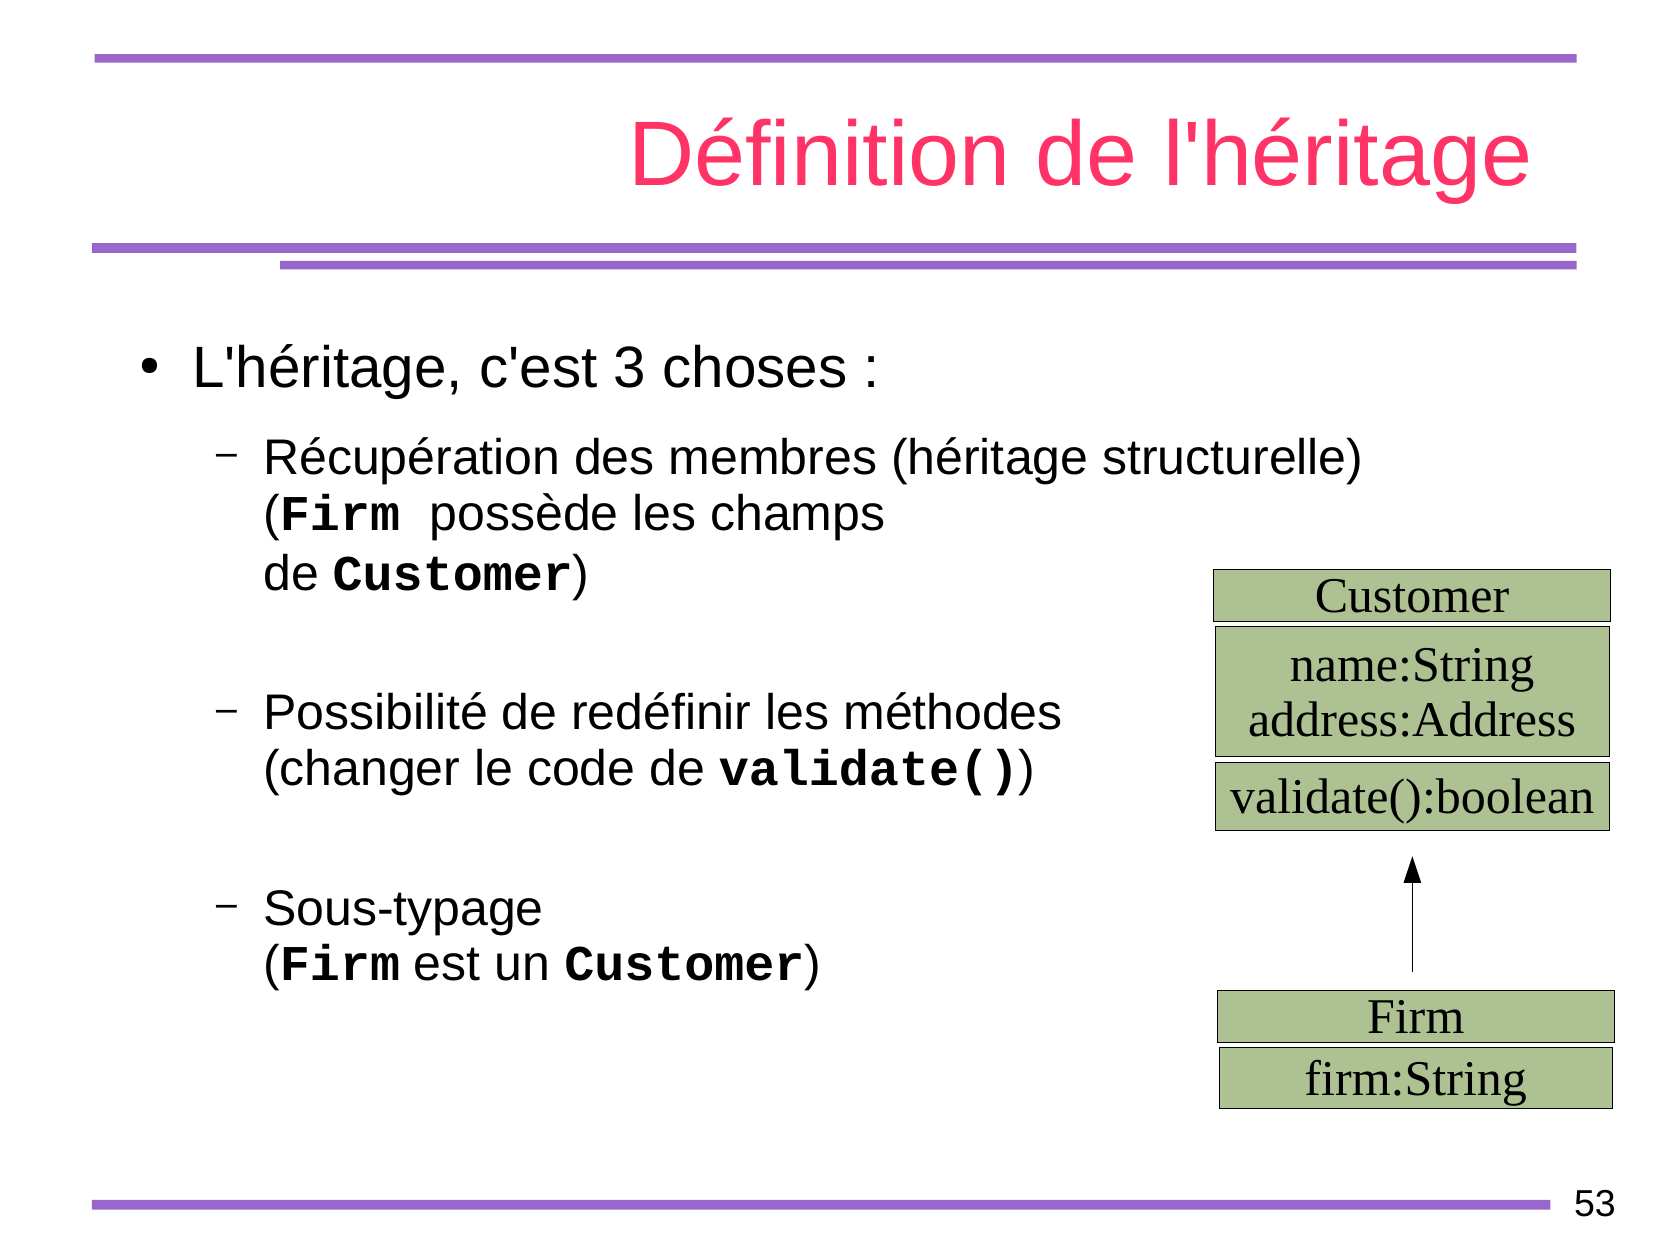

# Définition de l'héritage
L'héritage, c'est 3 choses :
Récupération des membres (héritage structurelle)
(Firm possède les champs
de Customer)
Possibilité de redéfinir les méthodes
(changer le code de validate())
Sous-typage
(Firm est un Customer)
Customer
name:String
address:Address
validate():boolean
Firm
firm:String